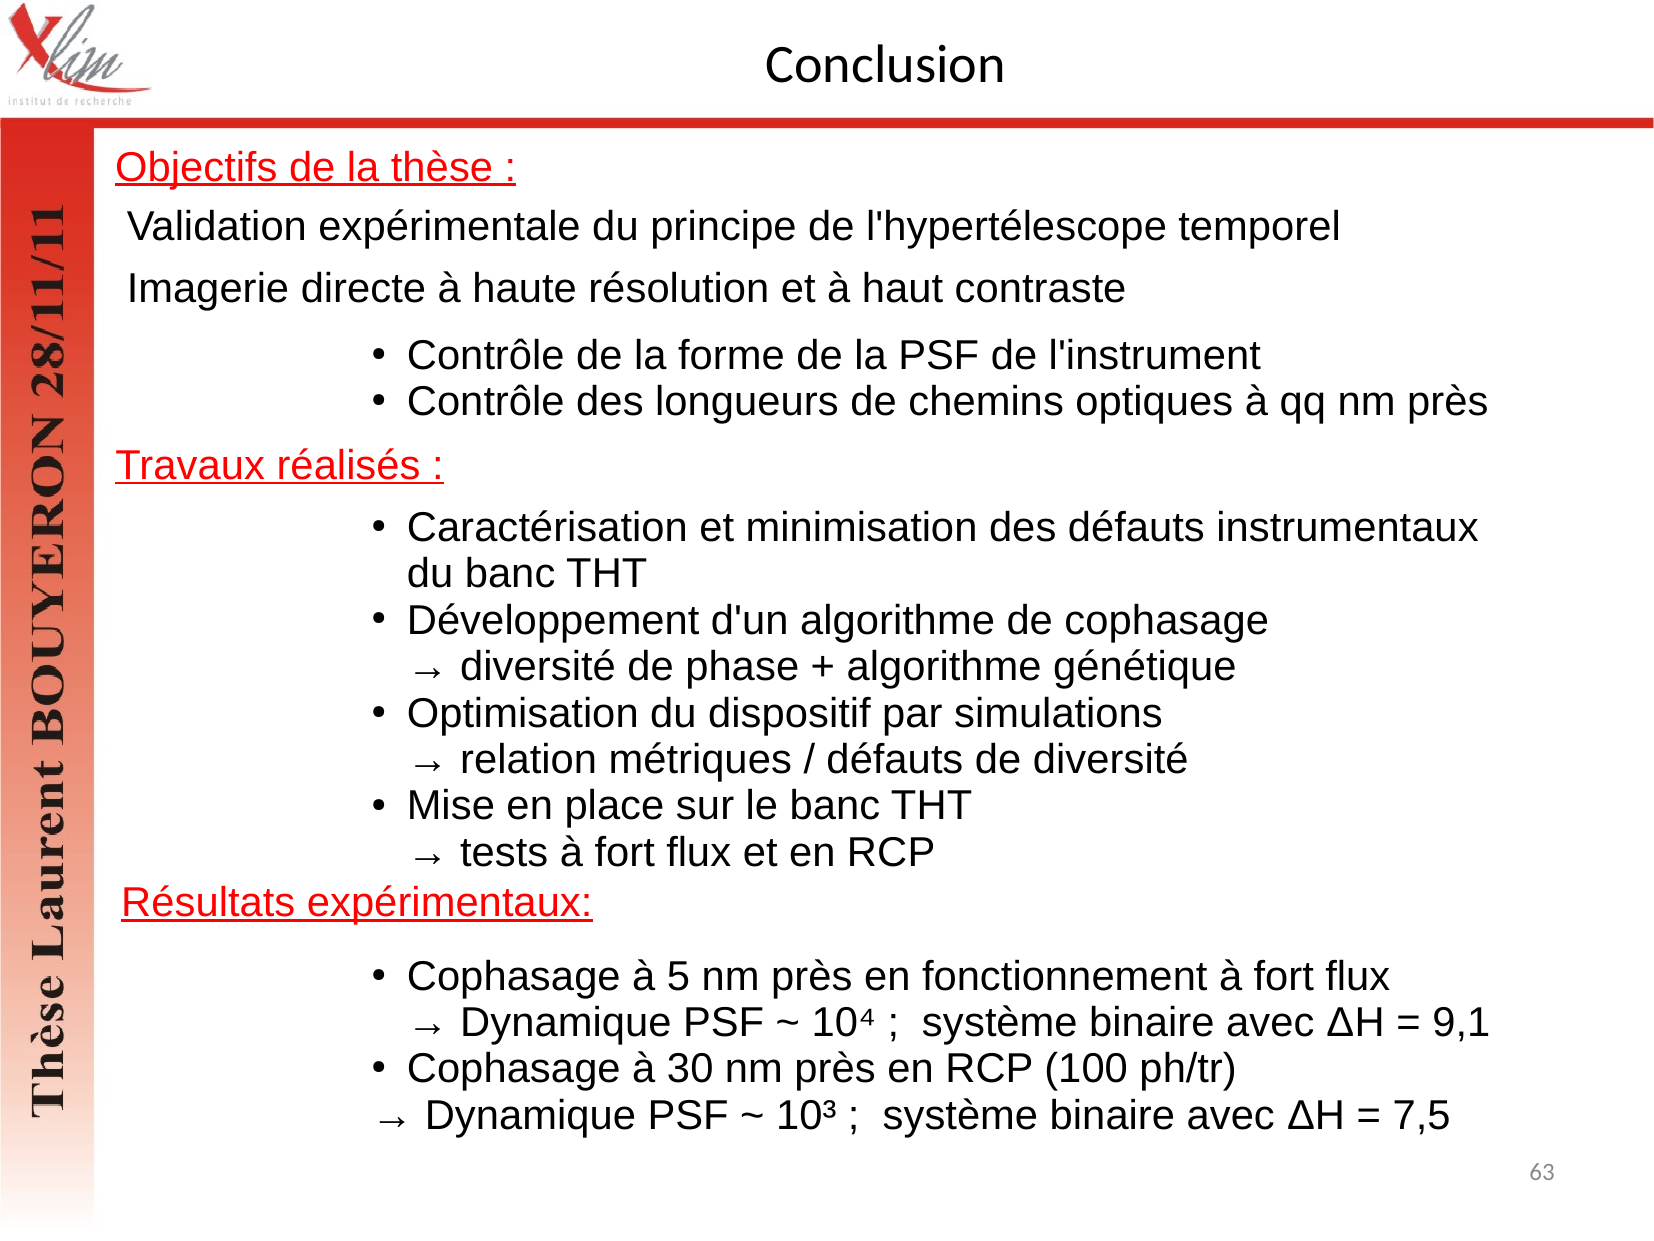

Conclusion
Objectifs de la thèse :
Validation expérimentale du principe de l'hypertélescope temporel
Imagerie directe à haute résolution et à haut contraste
Contrôle de la forme de la PSF de l'instrument
Contrôle des longueurs de chemins optiques à qq nm près
Travaux réalisés :
Caractérisation et minimisation des défauts instrumentaux du banc THT
Développement d'un algorithme de cophasage
→ diversité de phase + algorithme génétique
Optimisation du dispositif par simulations
→ relation métriques / défauts de diversité
Mise en place sur le banc THT
→ tests à fort flux et en RCP
Résultats expérimentaux:
Cophasage à 5 nm près en fonctionnement à fort flux
→ Dynamique PSF ~ 10⁴ ; système binaire avec ΔH = 9,1
Cophasage à 30 nm près en RCP (100 ph/tr)
→ Dynamique PSF ~ 10³ ; système binaire avec ΔH = 7,5
63